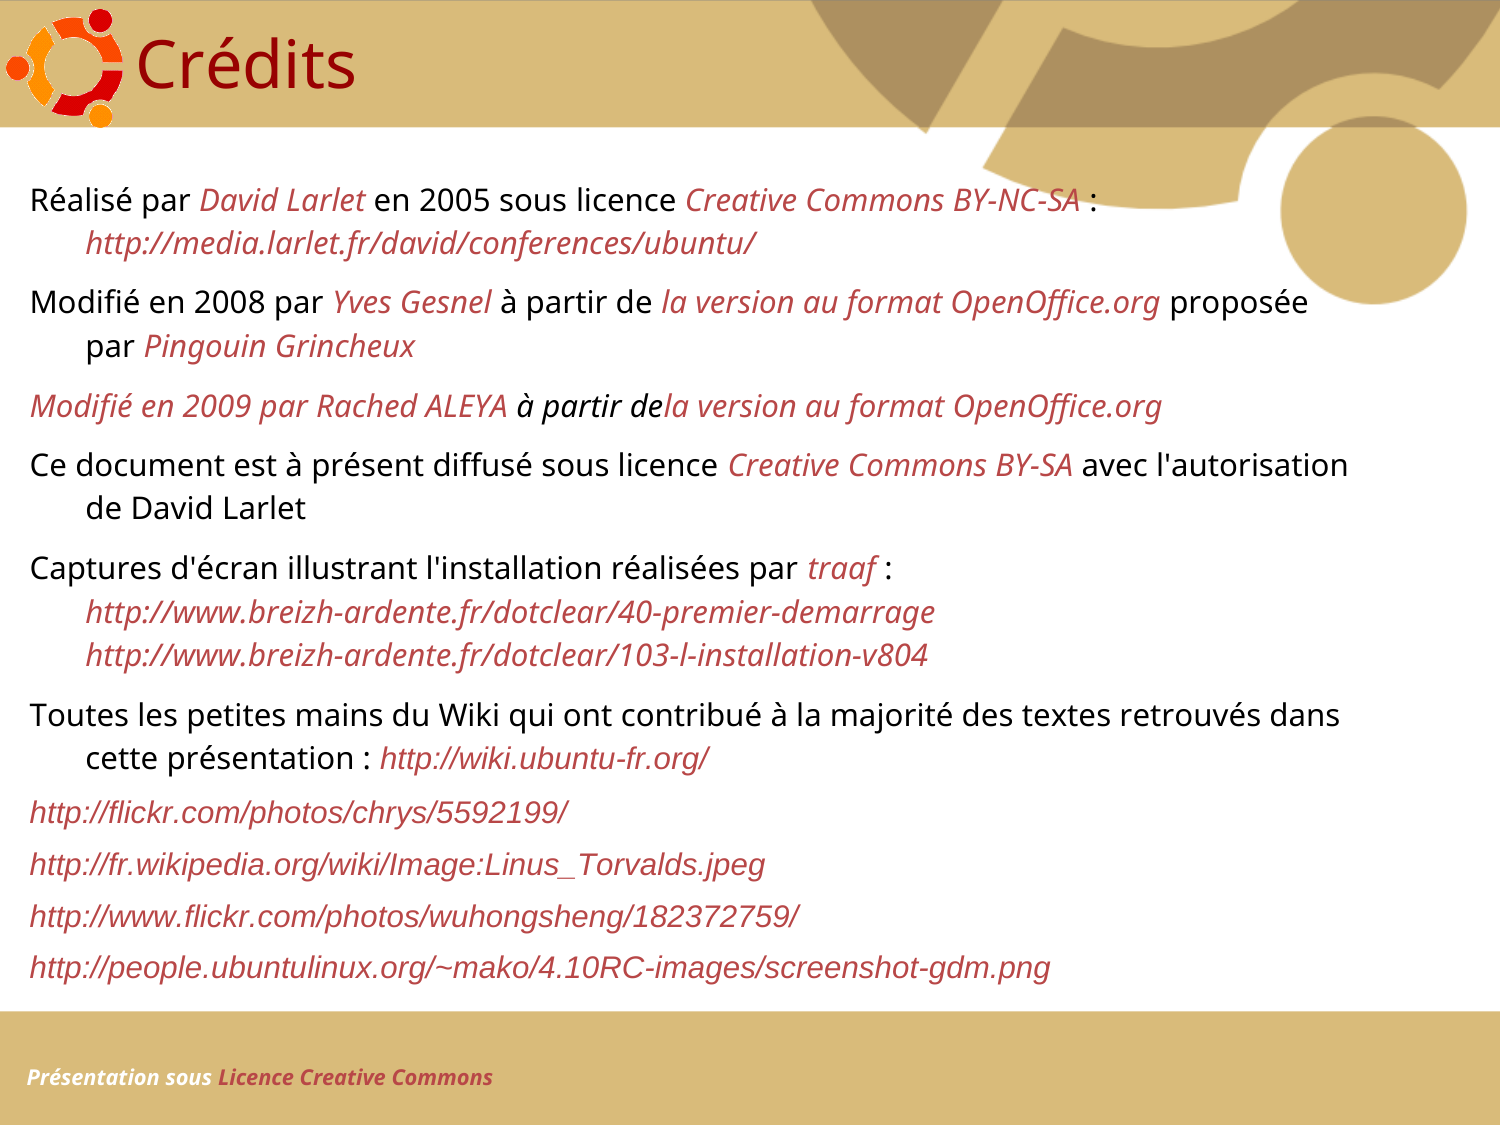

# Crédits
Réalisé par David Larlet en 2005 sous licence Creative Commons BY-NC-SA : http://media.larlet.fr/david/conferences/ubuntu/
Modifié en 2008 par Yves Gesnel à partir de la version au format OpenOffice.org proposée par Pingouin Grincheux
Modifié en 2009 par Rached ALEYA à partir dela version au format OpenOffice.org
Ce document est à présent diffusé sous licence Creative Commons BY-SA avec l'autorisation de David Larlet
Captures d'écran illustrant l'installation réalisées par traaf : http://www.breizh-ardente.fr/dotclear/40-premier-demarrage http://www.breizh-ardente.fr/dotclear/103-l-installation-v804
Toutes les petites mains du Wiki qui ont contribué à la majorité des textes retrouvés dans cette présentation : http://wiki.ubuntu-fr.org/
http://flickr.com/photos/chrys/5592199/
http://fr.wikipedia.org/wiki/Image:Linus_Torvalds.jpeg
http://www.flickr.com/photos/wuhongsheng/182372759/
http://people.ubuntulinux.org/~mako/4.10RC-images/screenshot-gdm.png